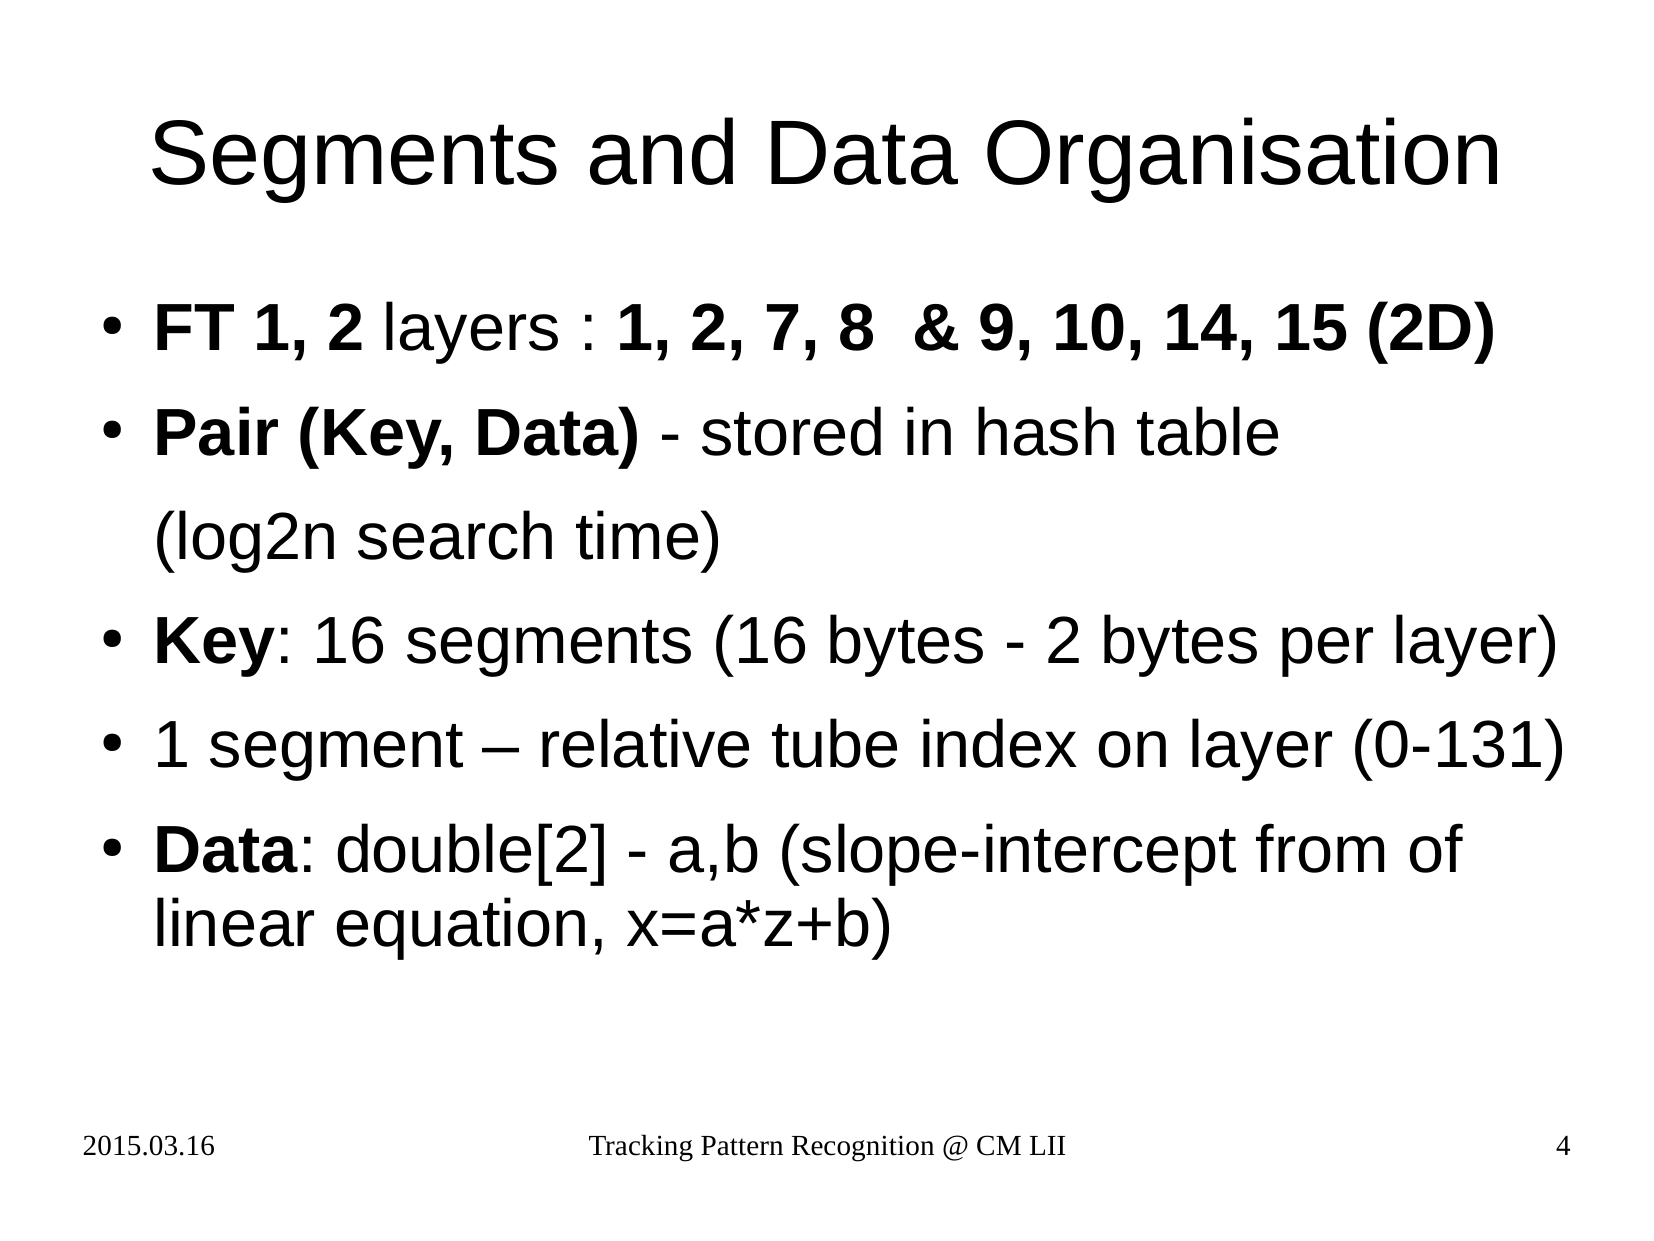

# Segments and Data Organisation
FT 1, 2 layers : 1, 2, 7, 8 & 9, 10, 14, 15 (2D)
Pair (Key, Data) - stored in hash table
(log2n search time)
Key: 16 segments (16 bytes - 2 bytes per layer)
1 segment – relative tube index on layer (0-131)
Data: double[2] - a,b (slope-intercept from of linear equation, x=a*z+b)
2015.03.16
Tracking Pattern Recognition @ CM LII
4